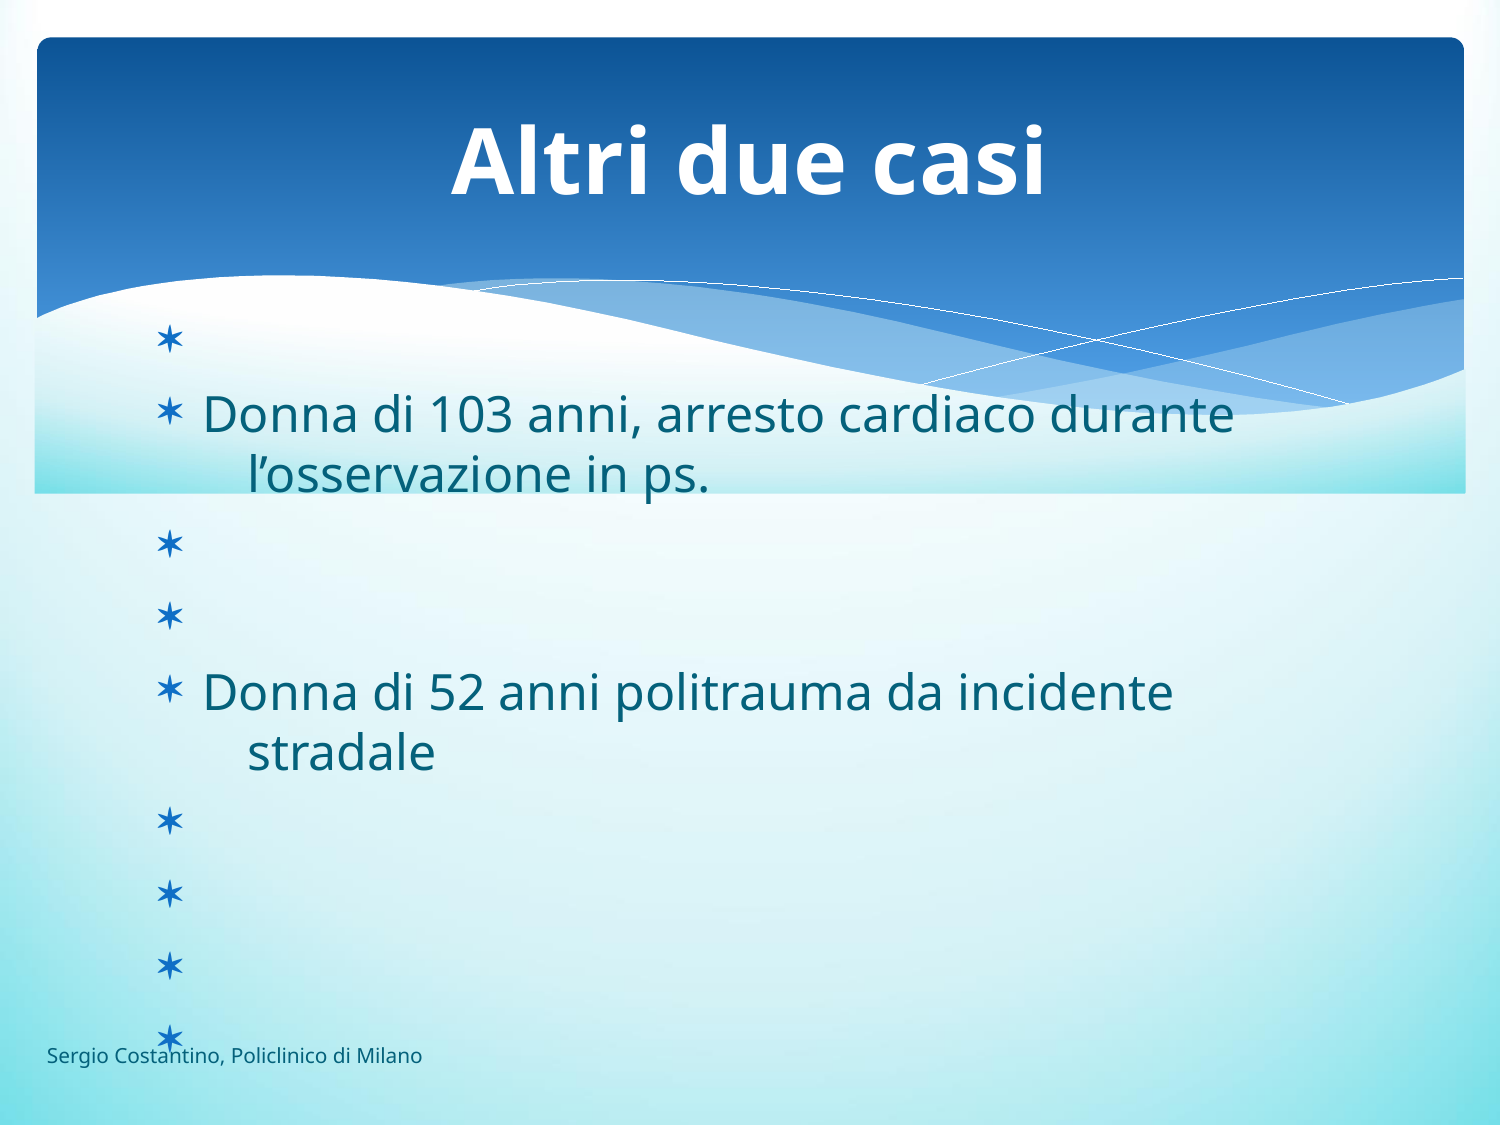

Altri due casi
# Donna di 103 anni, arresto cardiaco durante l’osservazione in ps.
Donna di 52 anni politrauma da incidente stradale
Sergio Costantino, Policlinico di Milano